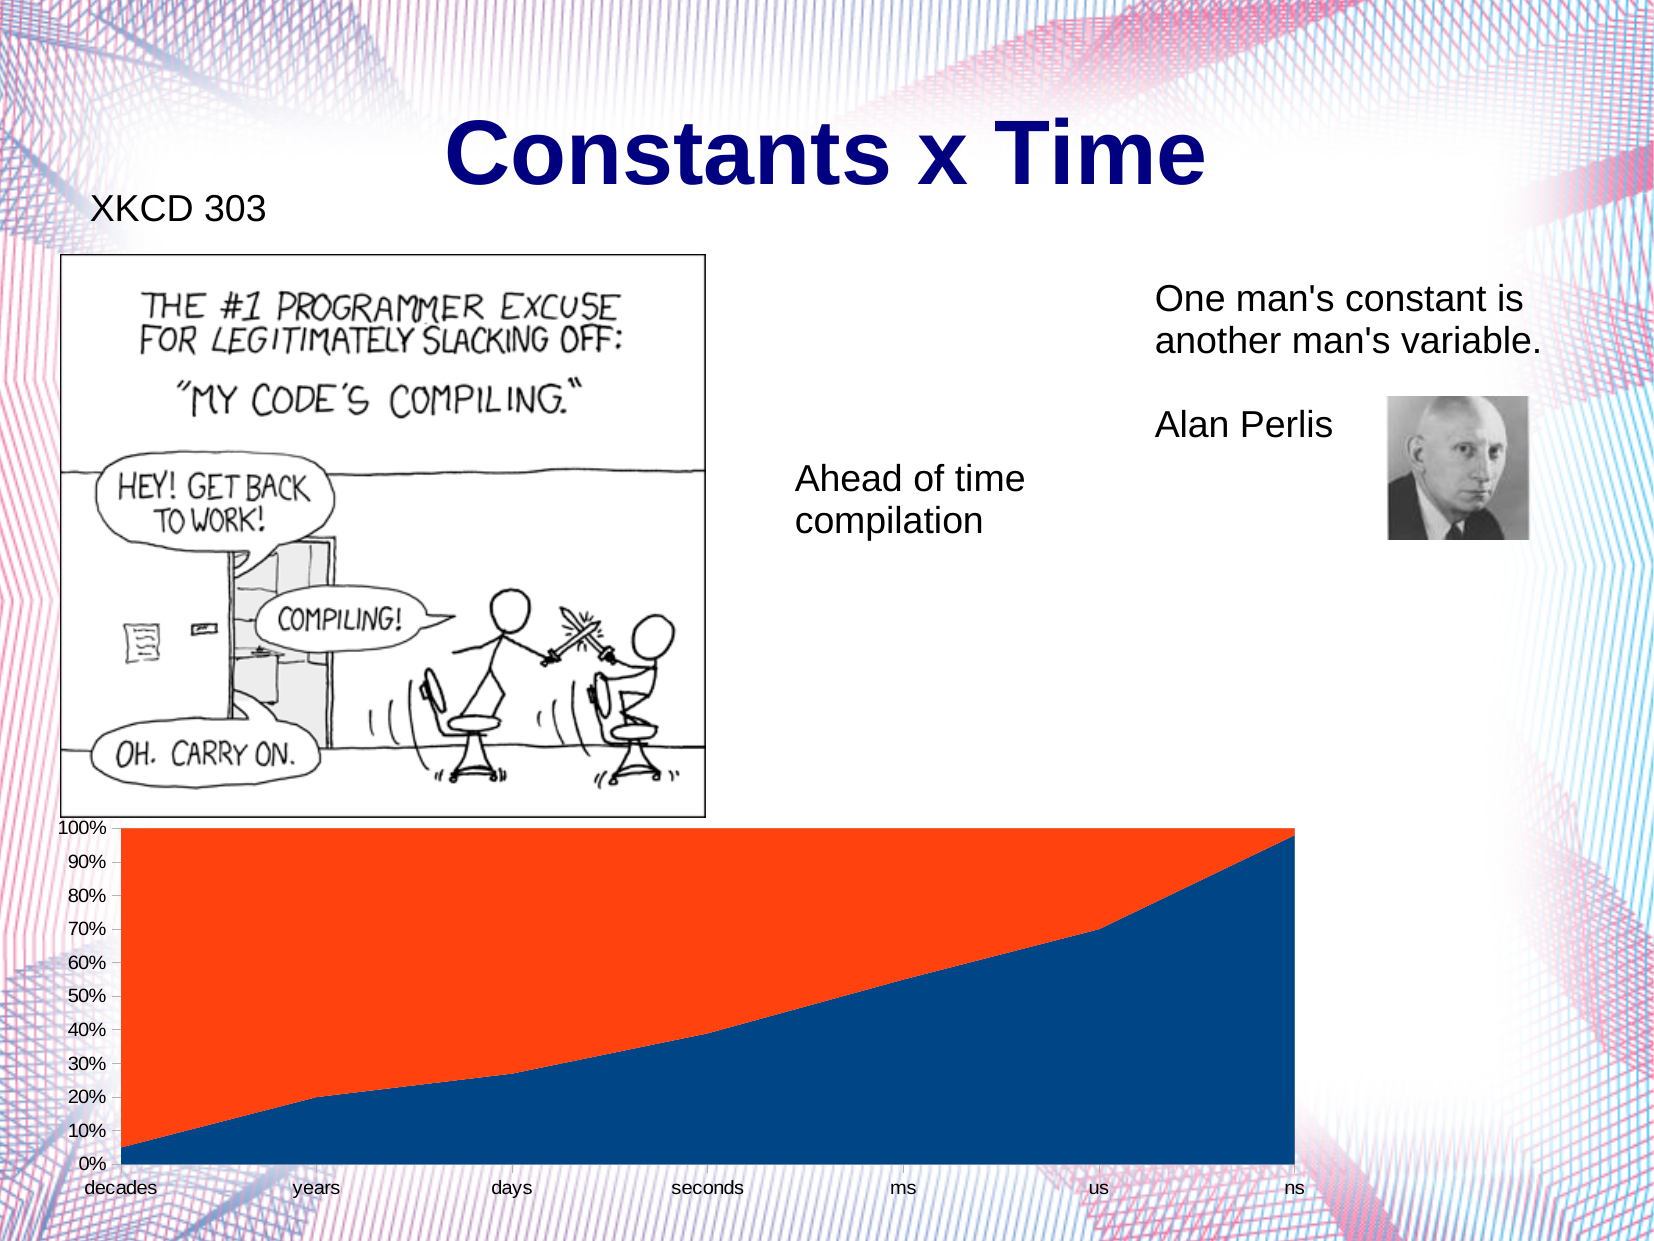

# Constants x Time
XKCD 303
One man's constant is another man's variable.
Alan Perlis
Ahead of time compilation
### Chart
| Category | Column 1 | Column 2 |
|---|---|---|
| decades | 0.05 | 0.95 |
| years | 0.2 | 0.8 |
| days | 0.27 | 0.73 |
| seconds | 0.39 | 0.61 |
| ms | 0.55 | 0.45 |
| us | 0.7 | 0.3 |
| ns | 0.98 | 0.02 |